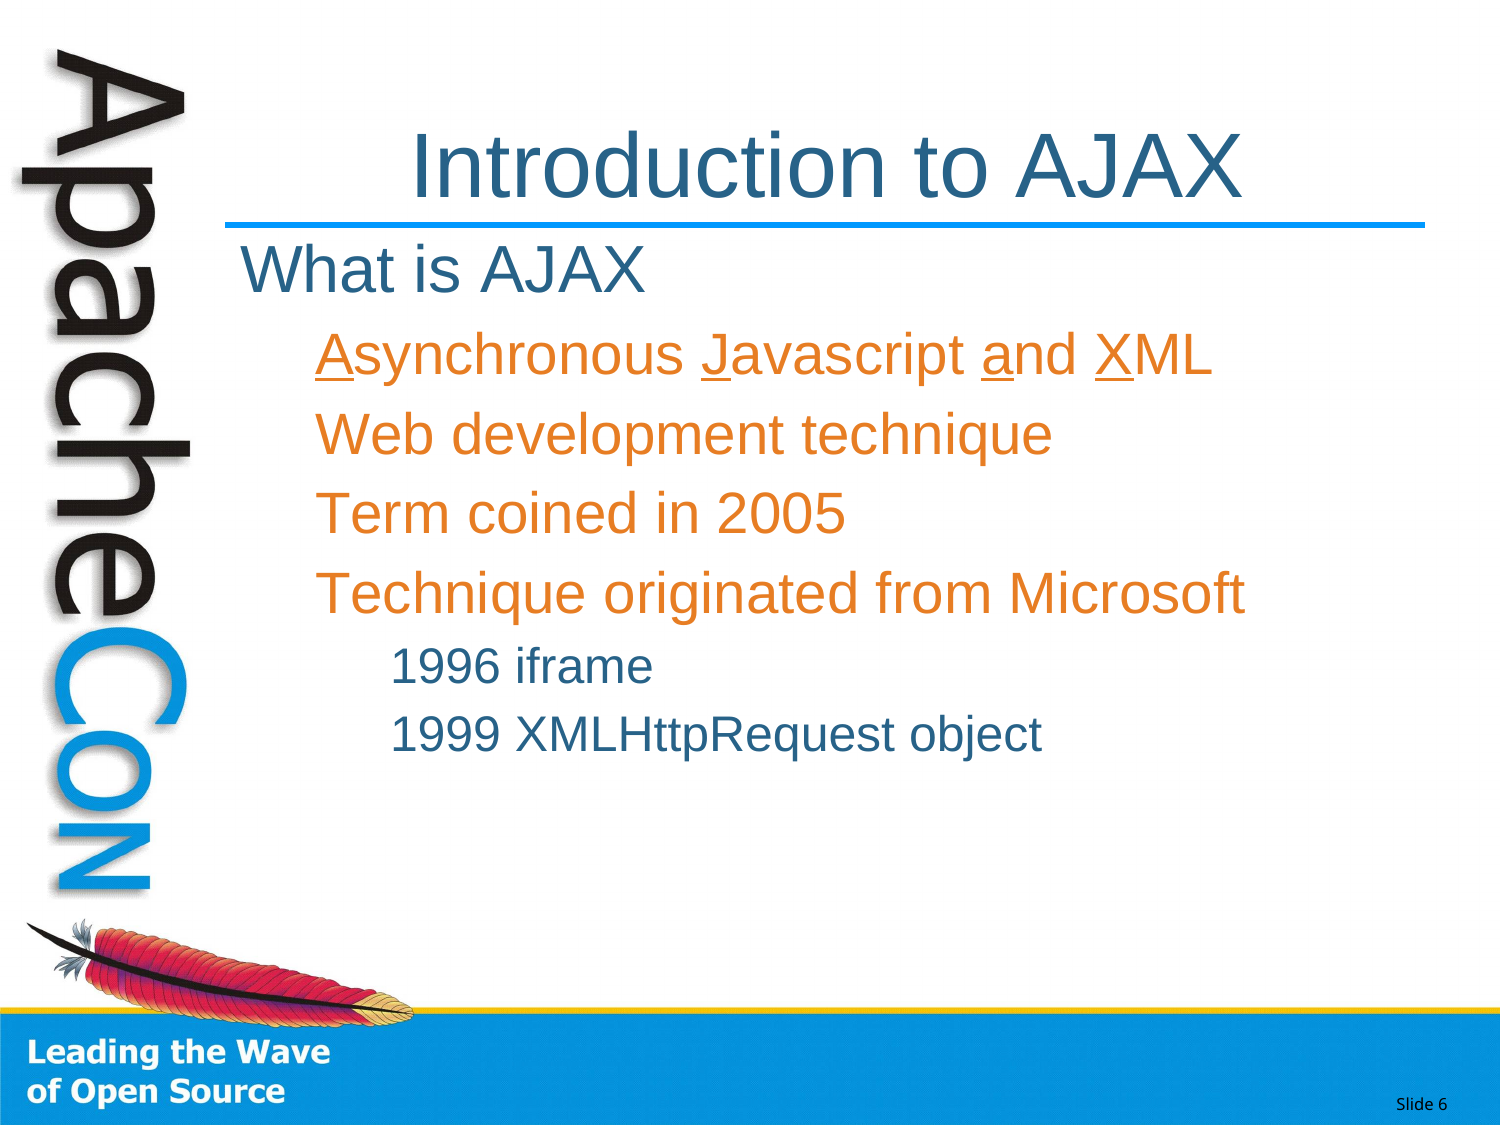

# Introduction to AJAX
What is AJAX
Asynchronous Javascript and XML
Web development technique
Term coined in 2005
Technique originated from Microsoft
1996 iframe
1999 XMLHttpRequest object
Slide